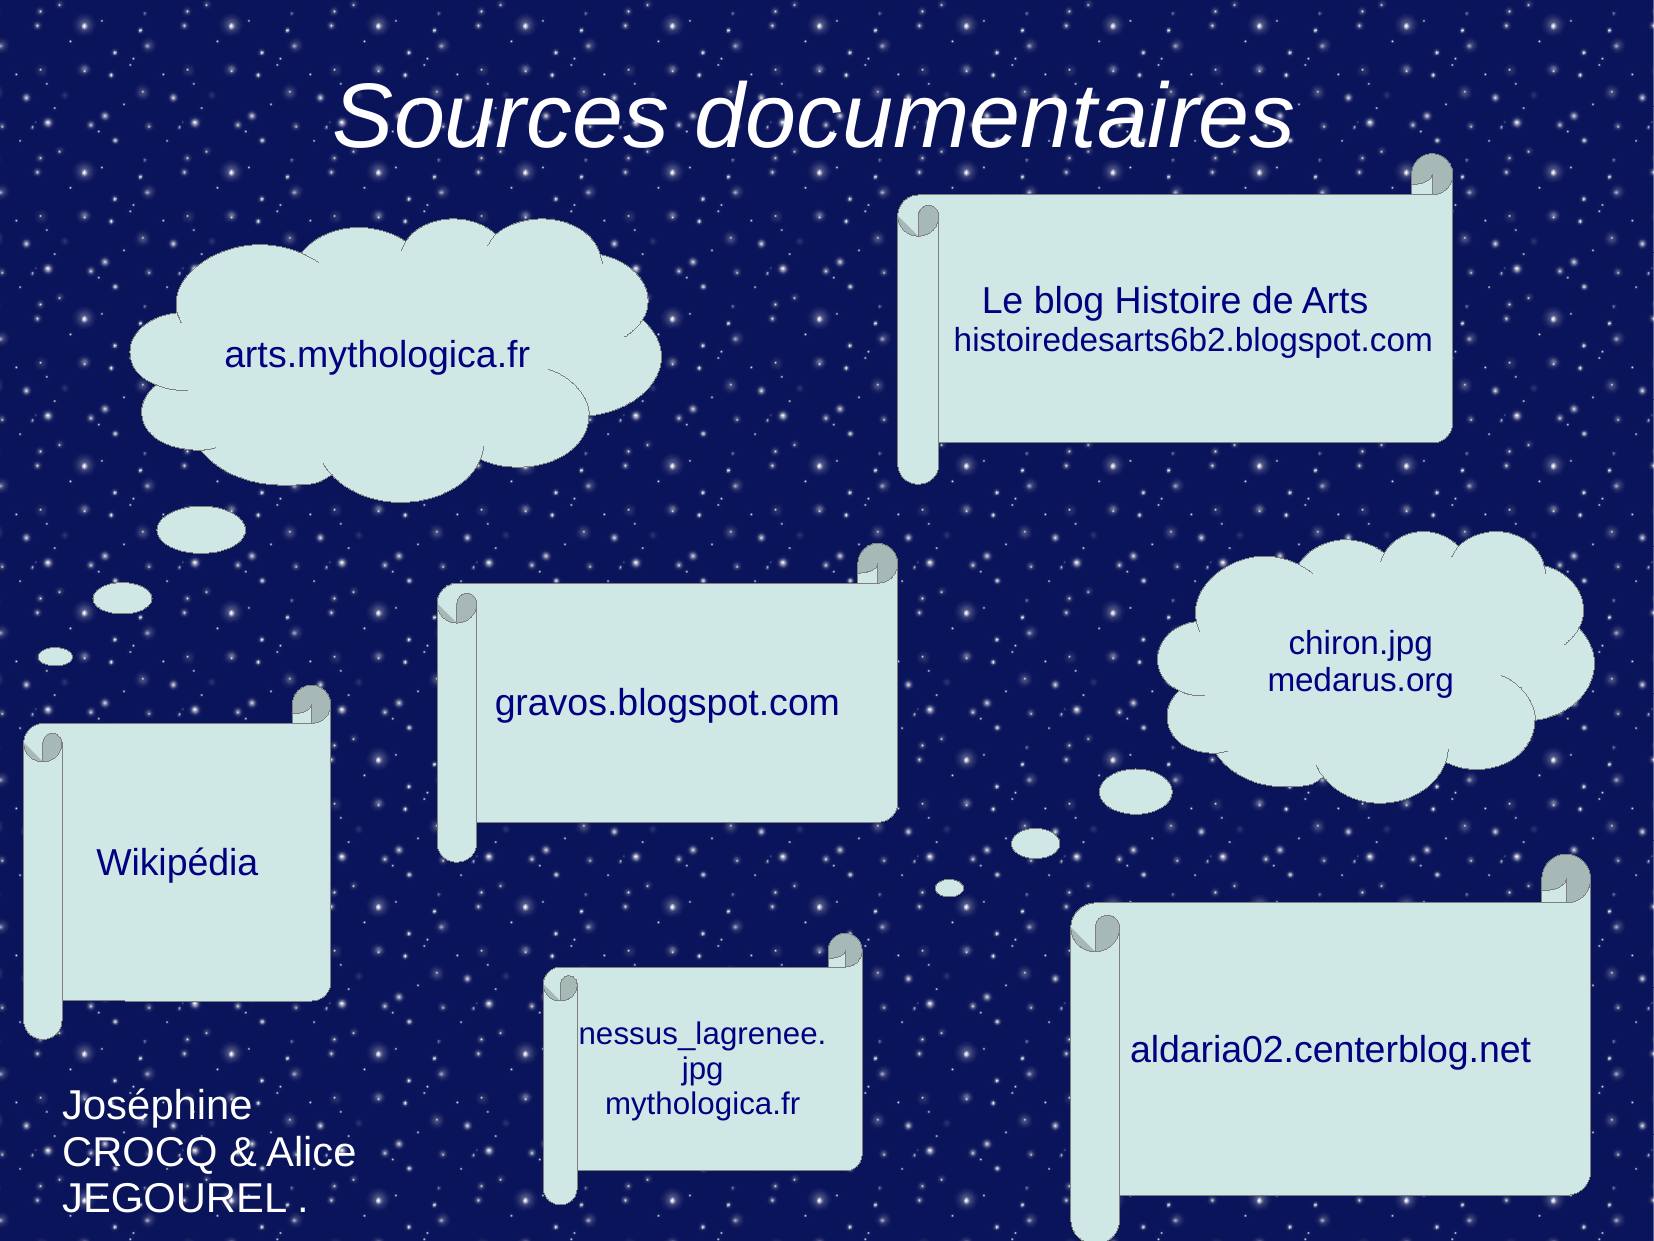

# Sources documentaires
Le blog Histoire de Arts
 histoiredesarts6b2.blogspot.com
arts.mythologica.fr
chiron.jpg
medarus.org
gravos.blogspot.com
Wikipédia
aldaria02.centerblog.net
nessus_lagrenee.
jpg
mythologica.fr
Joséphine CROCQ & Alice JEGOUREL .